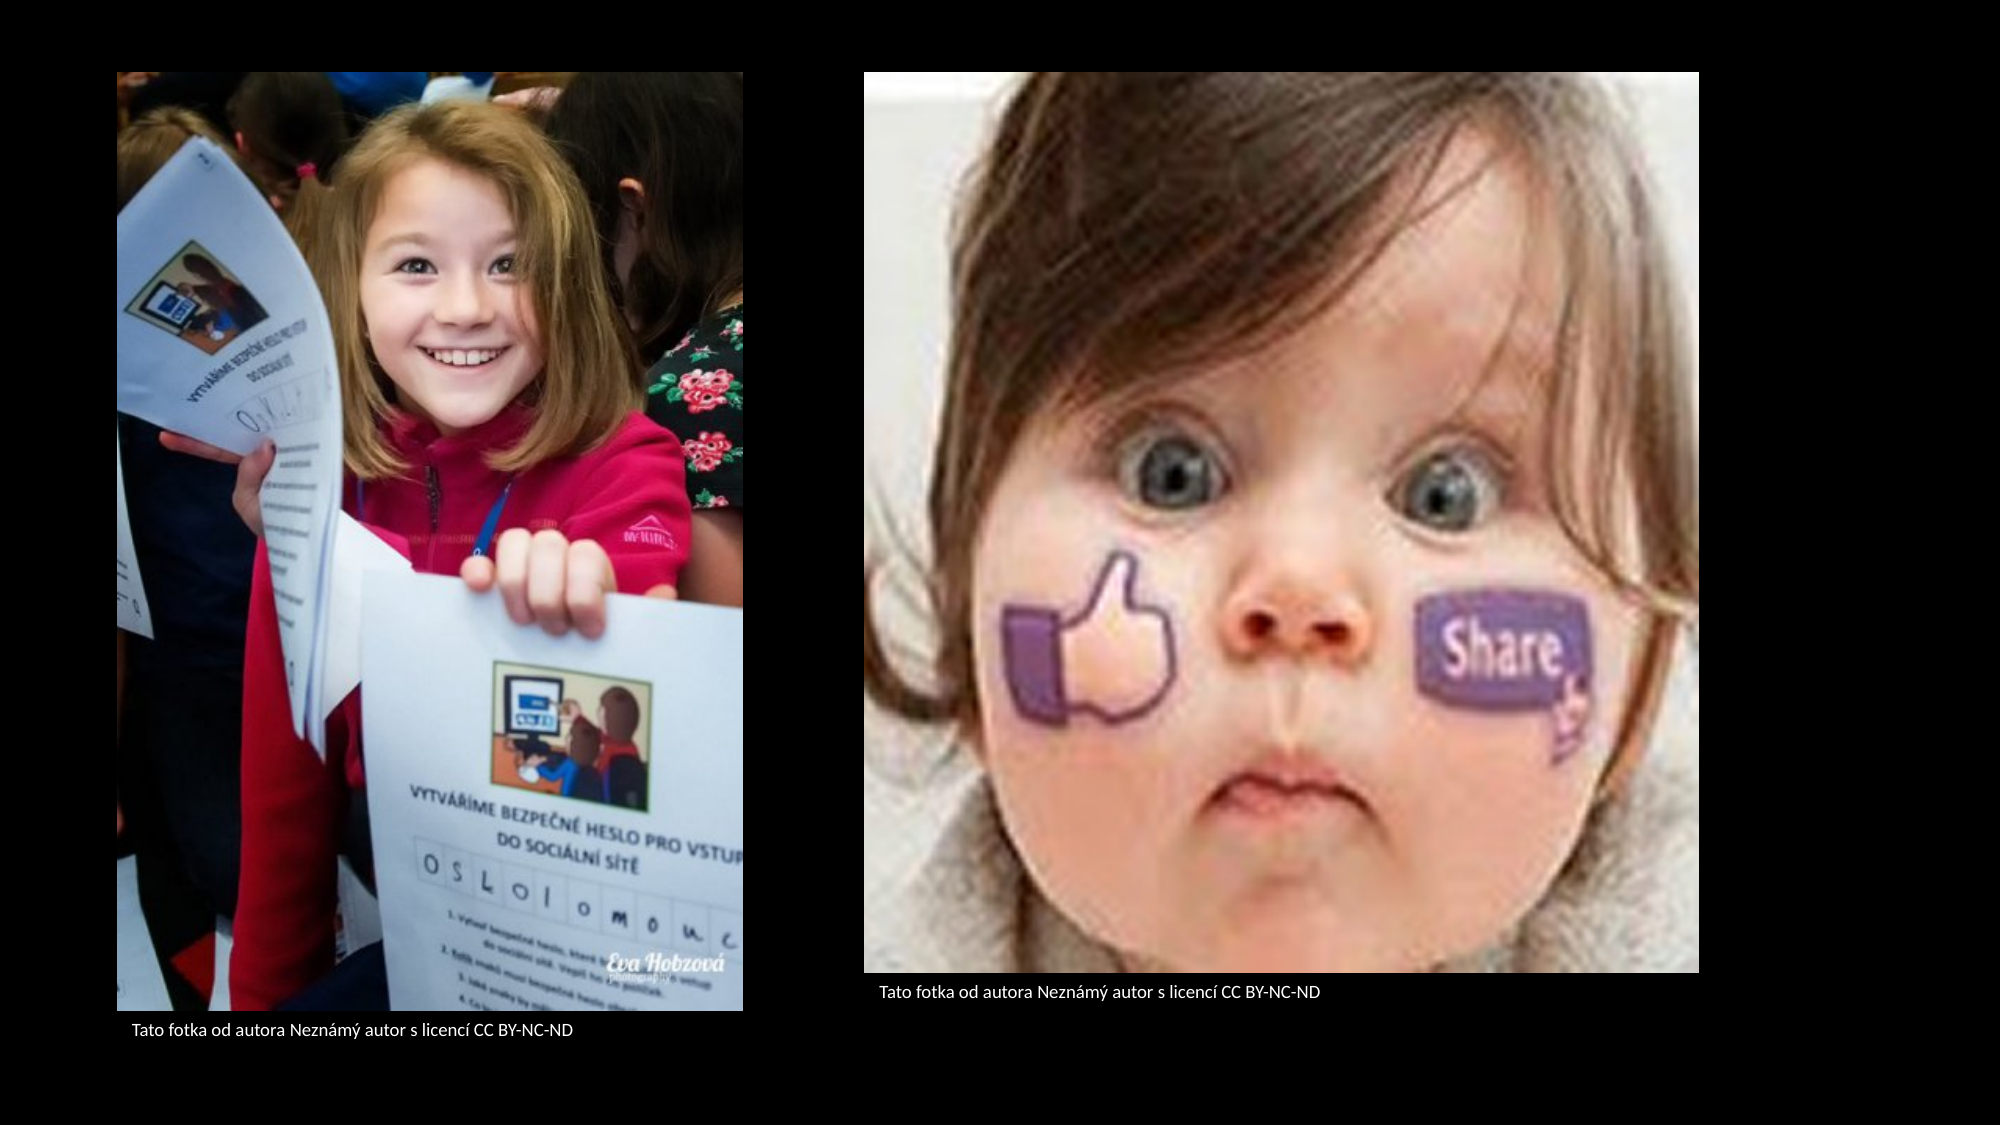

Tato fotka od autora Neznámý autor s licencí CC BY-NC-ND
Tato fotka od autora Neznámý autor s licencí CC BY-NC-ND